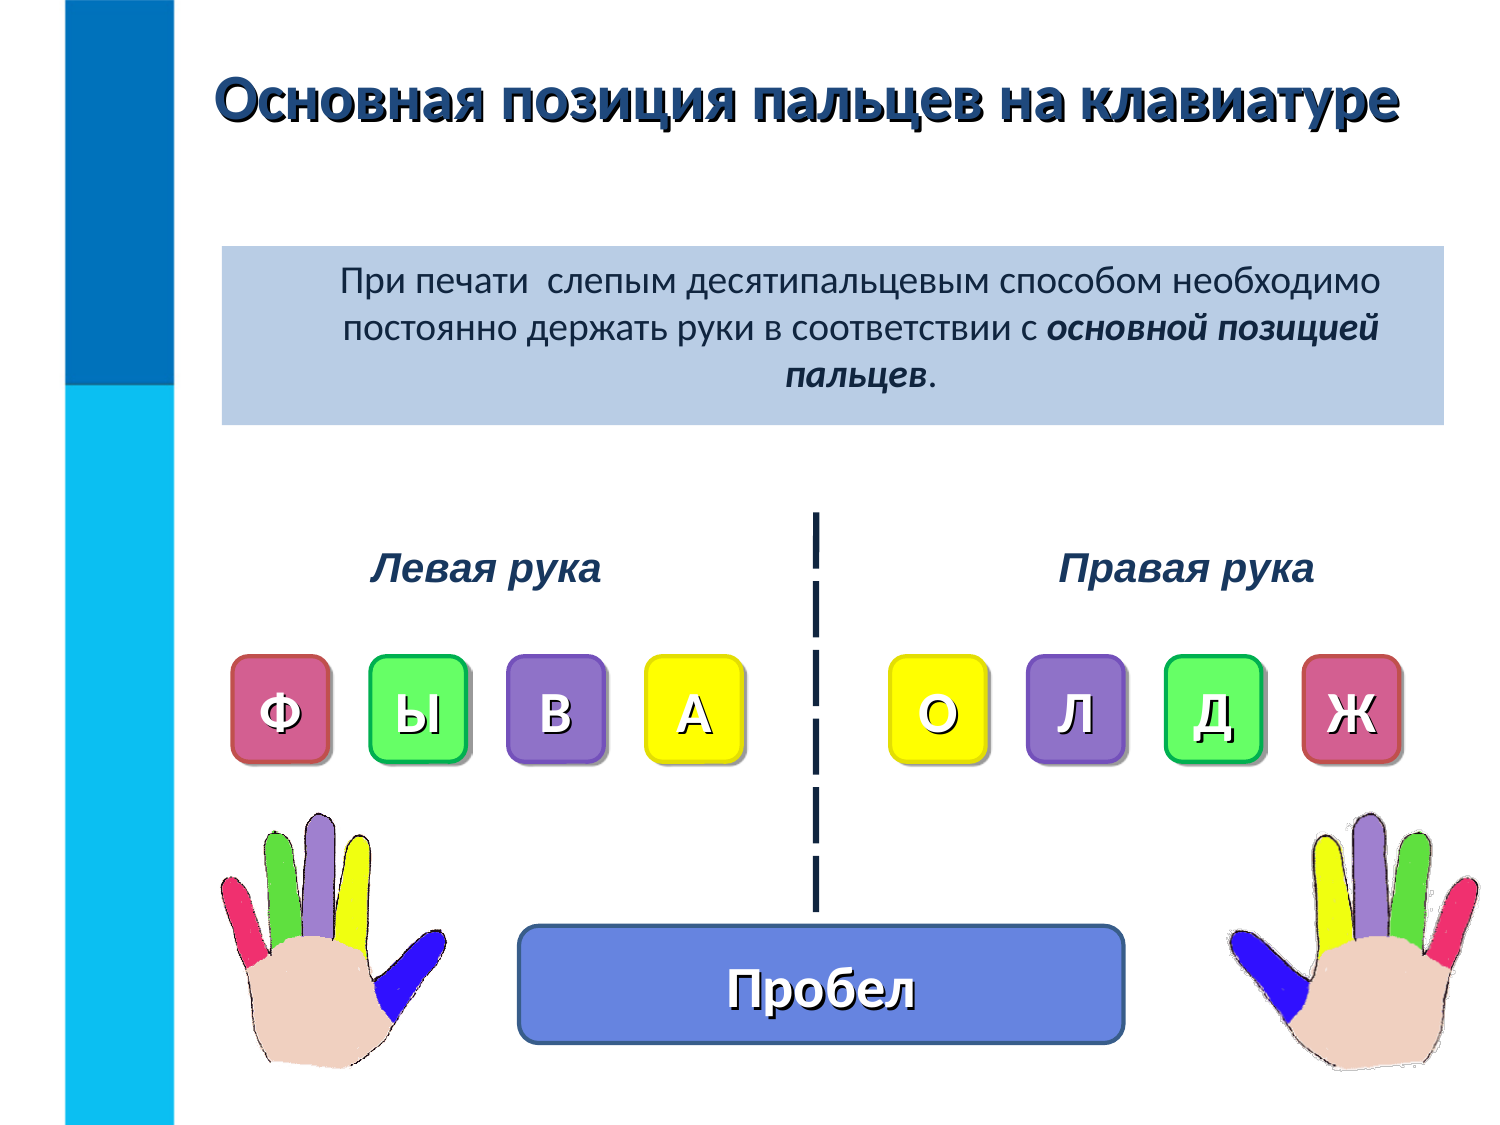

# Основная позиция пальцев на клавиатуре
	При печати слепым десятипальцевым способом необходимо постоянно держать руки в соответствии с основной позицией пальцев.
Левая рука
Правая рука
Ф
Ы
В
А
О
Л
Д
Ж
Пробел